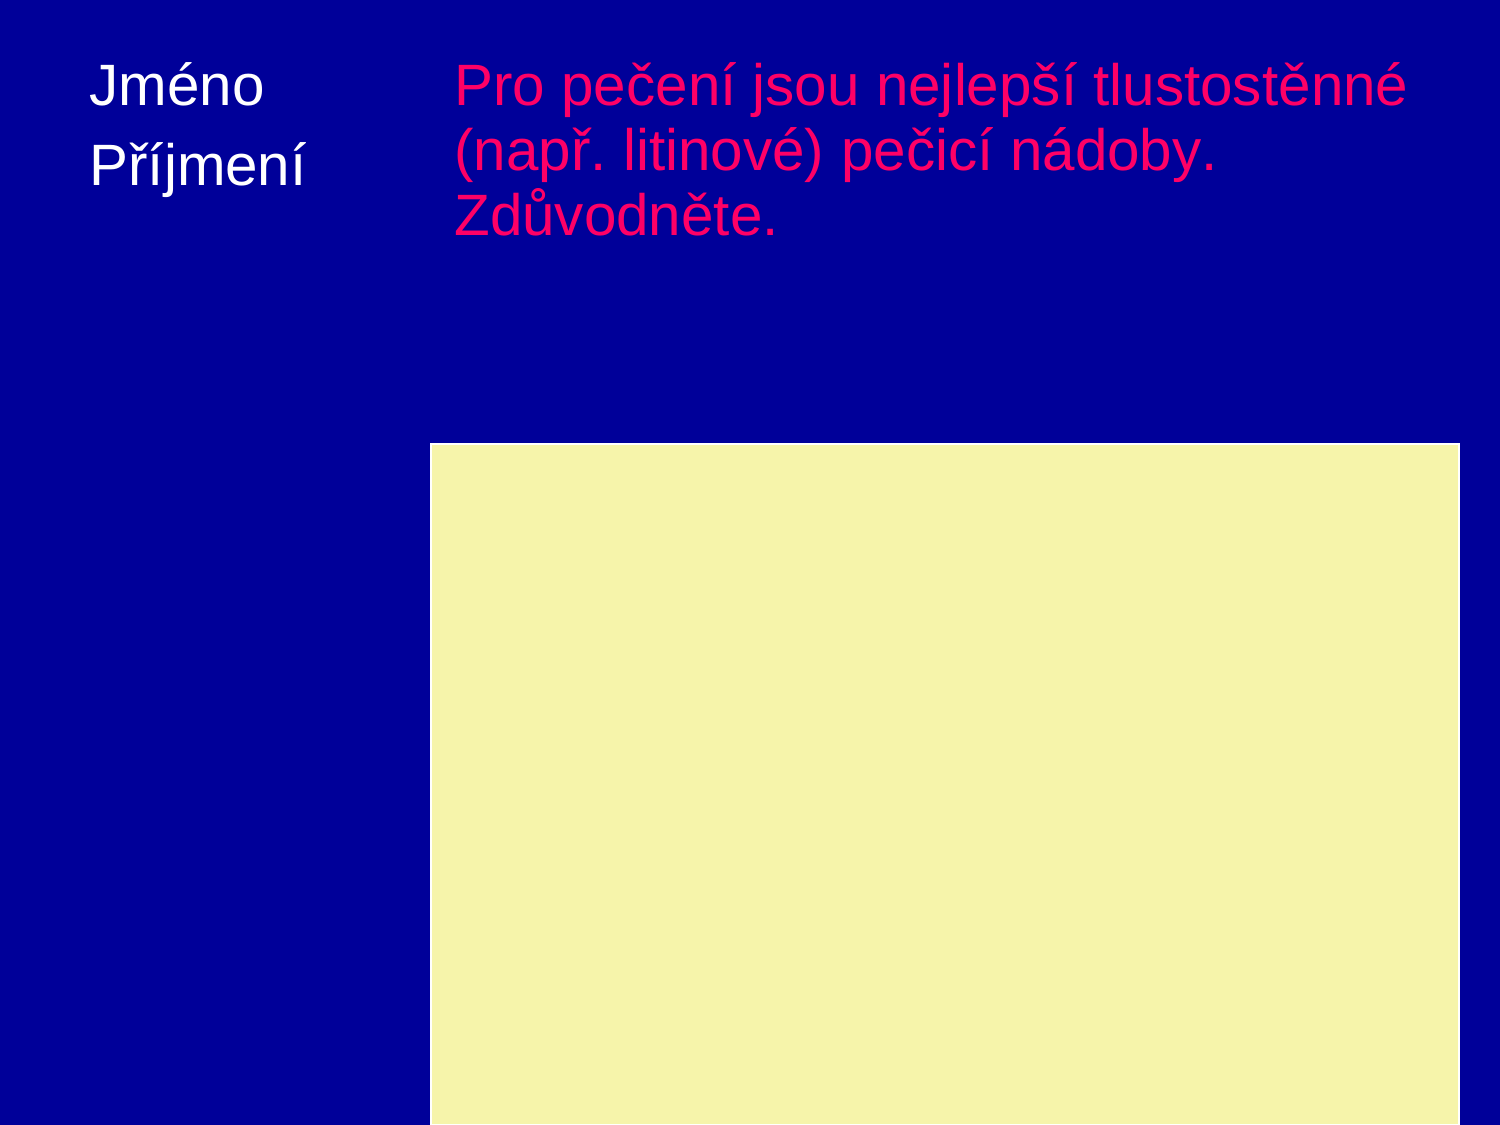

Jméno
Příjmení
Pro pečení jsou nejlepší tlustostěnné (např. litinové) pečicí nádoby. Zdůvodněte.
Tlustostěnné nádoby umožňují snadnější
rozvod tepla v nádobě a zároveň zhoršují jeho
přímý přenos stěnou. Oboje má za následek,
že pokrmy se v těchto nádobách tolik
nepřipalují (pro zlepšení rozvodu tepla dnem mívají někdy nádoby rozváděcí měděné plochy).